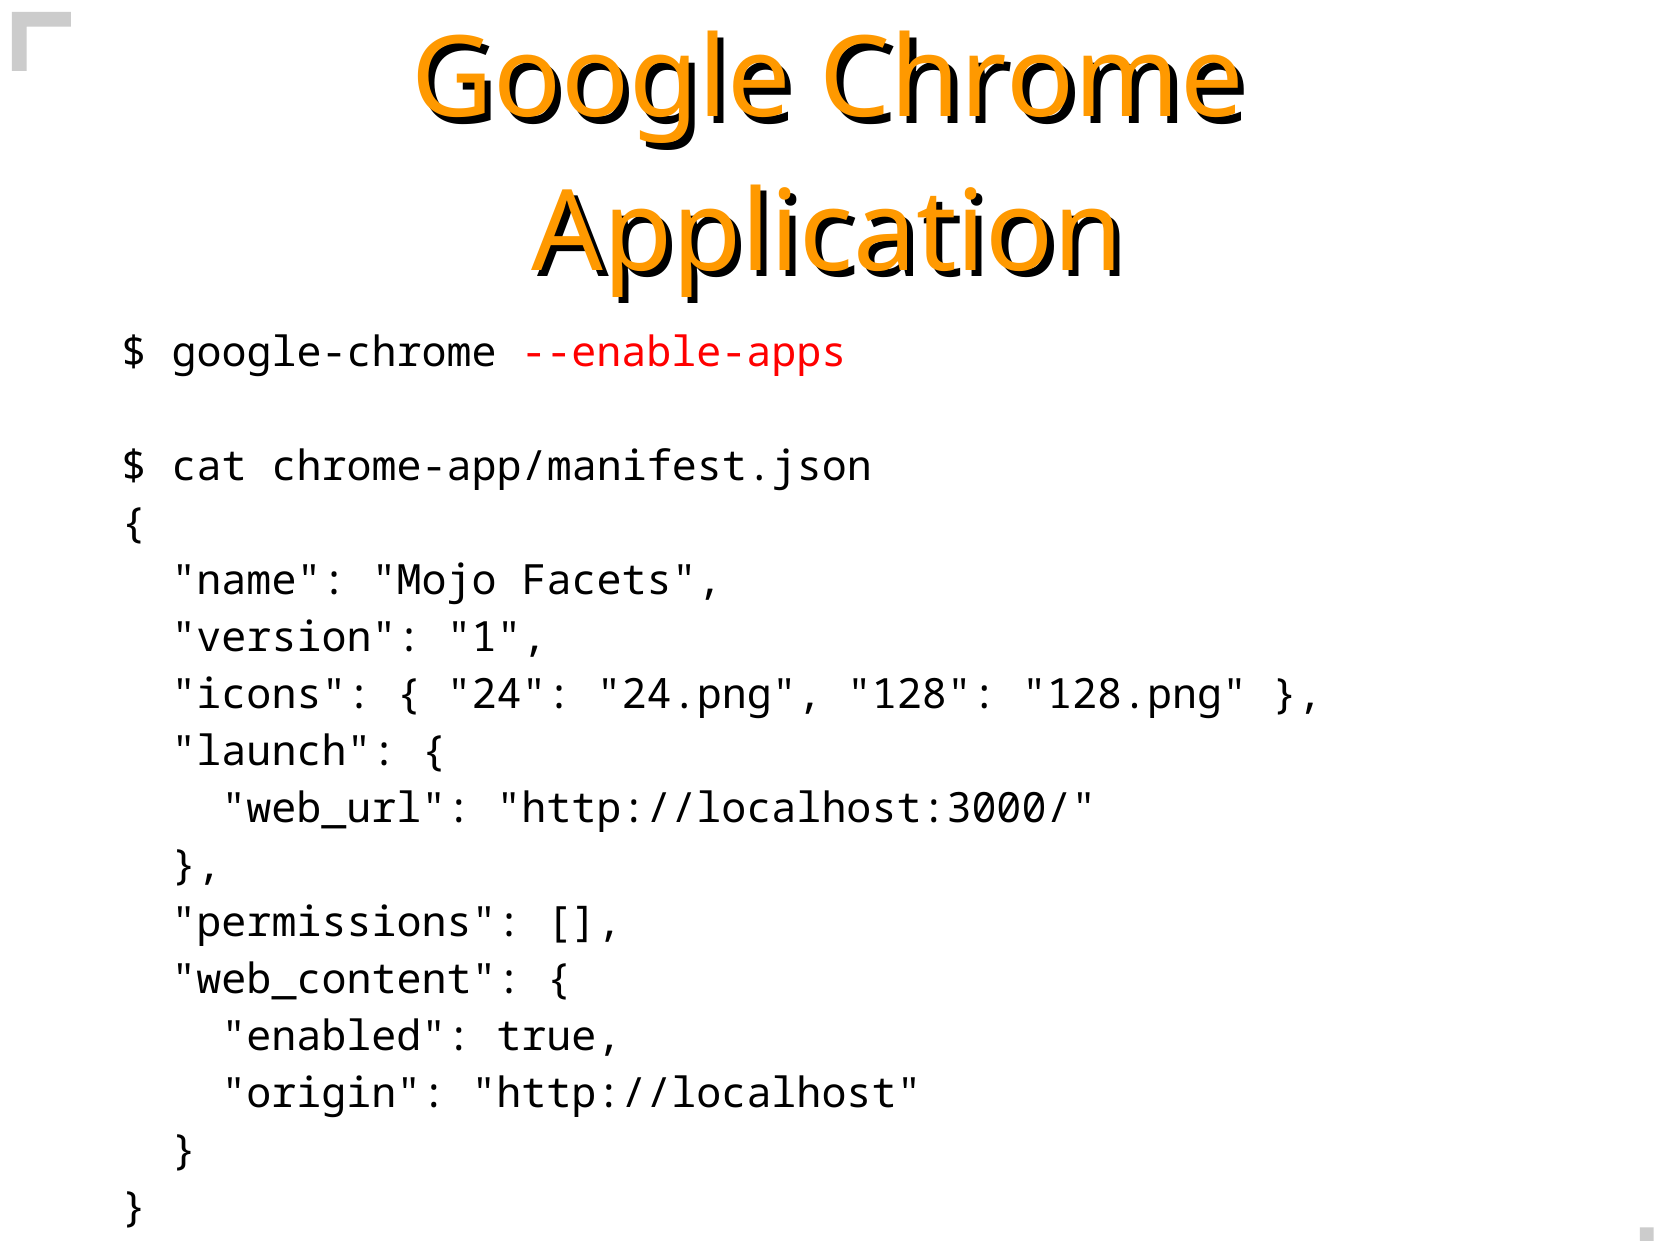

# Google Chrome Application
$ google-chrome --enable-apps
$ cat chrome-app/manifest.json
{
 "name": "Mojo Facets",
 "version": "1",
 "icons": { "24": "24.png", "128": "128.png" },
 "launch": {
 "web_url": "http://localhost:3000/"
 },
 "permissions": [],
 "web_content": {
 "enabled": true,
 "origin": "http://localhost"
 }
}